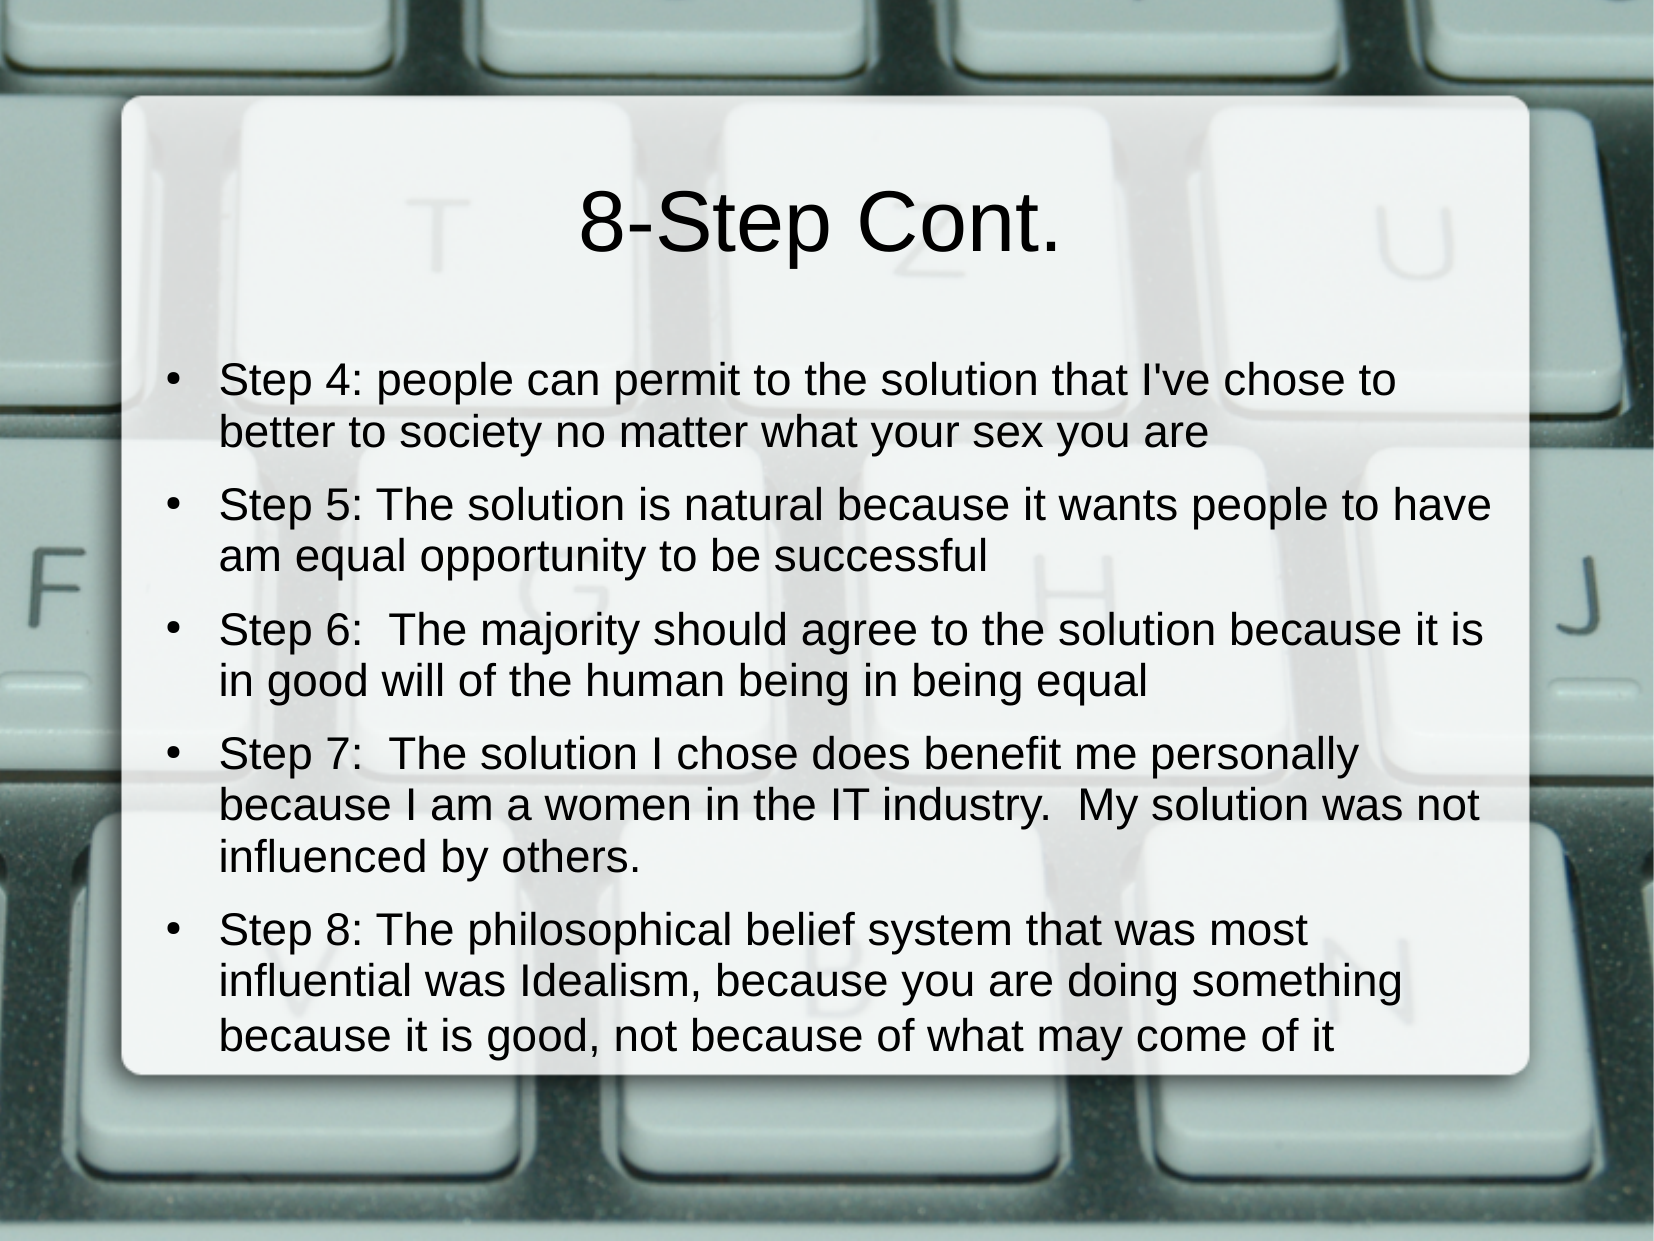

# 8-Step Cont.
Step 4: people can permit to the solution that I've chose to better to society no matter what your sex you are
Step 5: The solution is natural because it wants people to have am equal opportunity to be successful
Step 6: The majority should agree to the solution because it is in good will of the human being in being equal
Step 7: The solution I chose does benefit me personally because I am a women in the IT industry. My solution was not influenced by others.
Step 8: The philosophical belief system that was most influential was Idealism, because you are doing something because it is good, not because of what may come of it